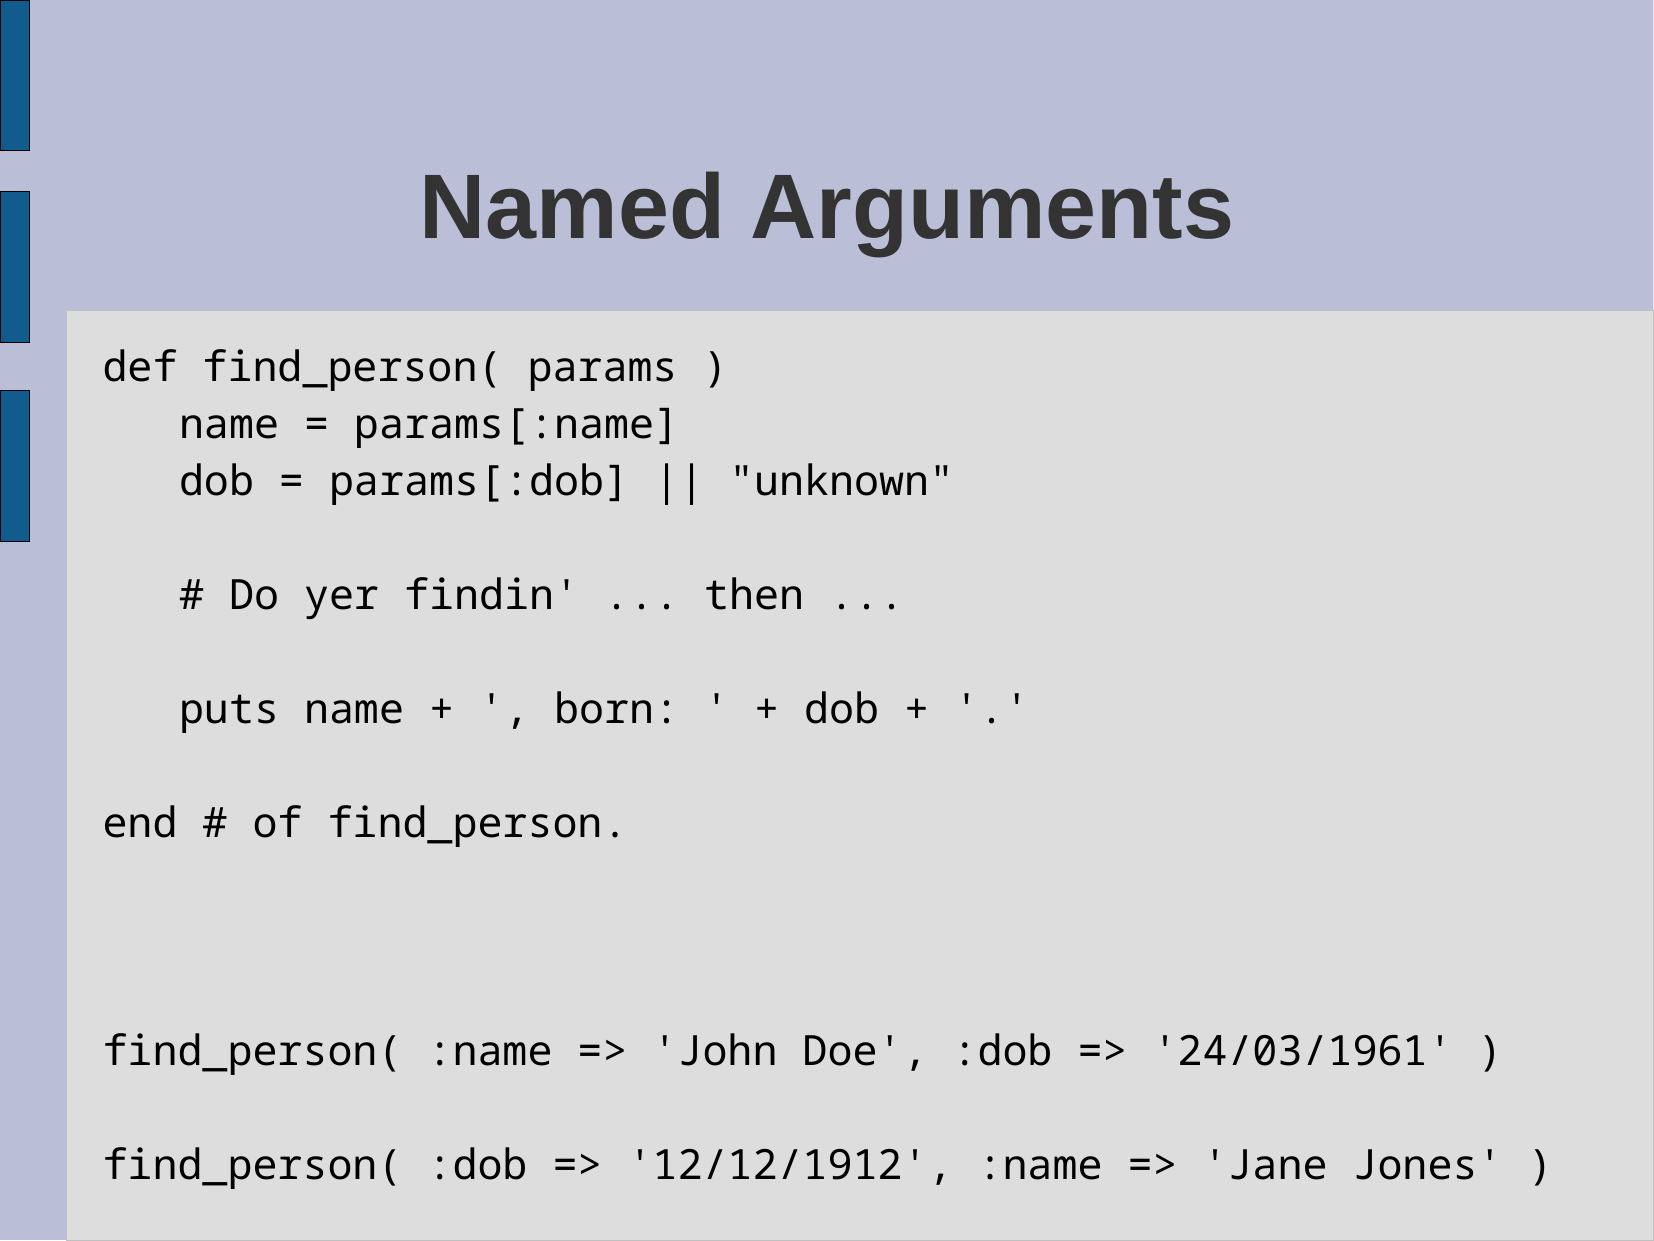

#
Named Arguments
def find_person( params )
name = params[:name]
dob = params[:dob] || "unknown"
# Do yer findin' ... then ...
puts name + ', born: ' + dob + '.'
end # of find_person.
find_person( :name => 'John Doe', :dob => '24/03/1961' )
find_person( :dob => '12/12/1912', :name => 'Jane Jones' )
find_person( :name => 'Harry Holt' )